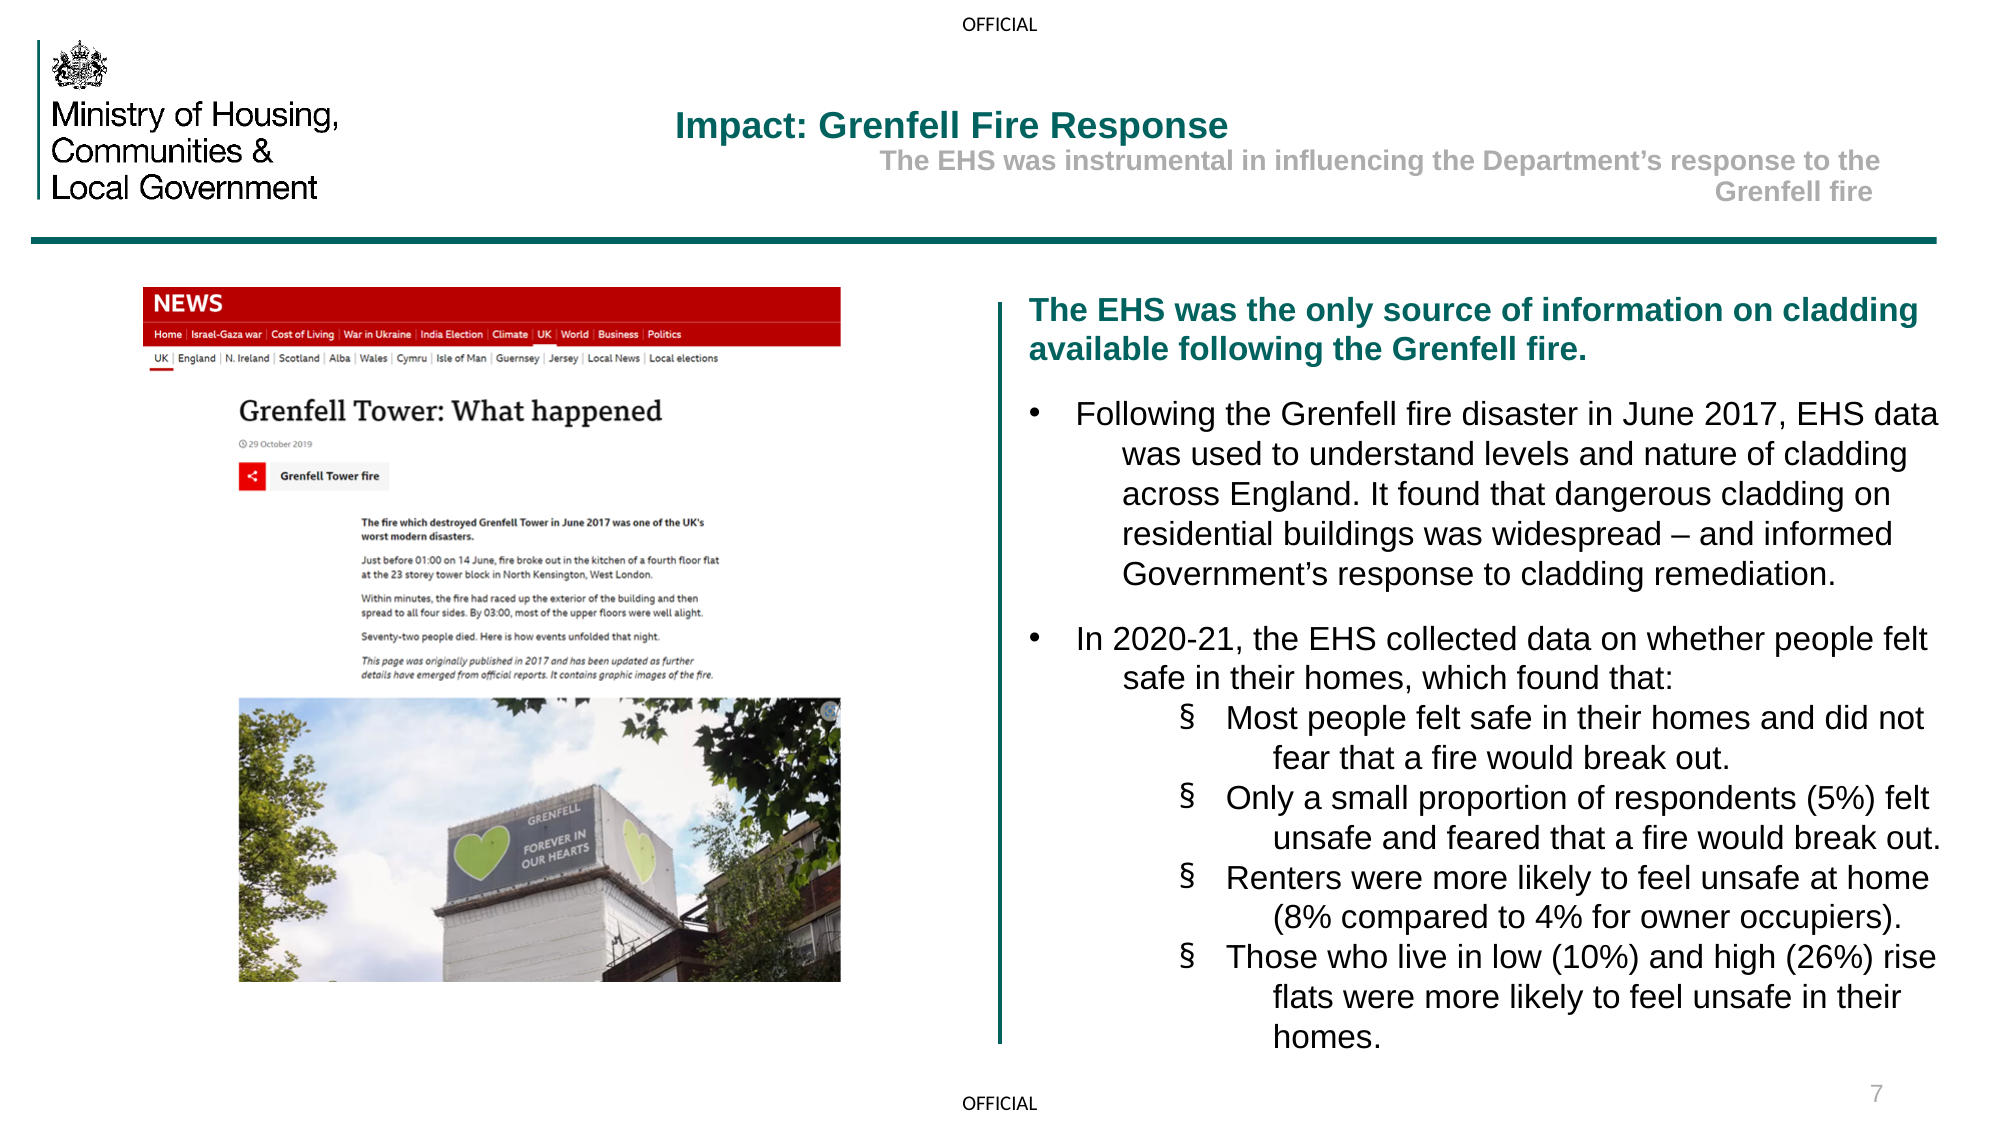

Impact: Grenfell Fire Response
The EHS was instrumental in influencing the Department’s response to the Grenfell fire
# The EHS was the only source of information on cladding available following the Grenfell fire.
Following the Grenfell fire disaster in June 2017, EHS data was used to understand levels and nature of cladding across England. It found that dangerous cladding on residential buildings was widespread – and informed Government’s response to cladding remediation.
In 2020-21, the EHS collected data on whether people felt safe in their homes, which found that:
Most people felt safe in their homes and did not fear that a fire would break out.
Only a small proportion of respondents (5%) felt unsafe and feared that a fire would break out.
Renters were more likely to feel unsafe at home (8% compared to 4% for owner occupiers).
Those who live in low (10%) and high (26%) rise flats were more likely to feel unsafe in their homes.